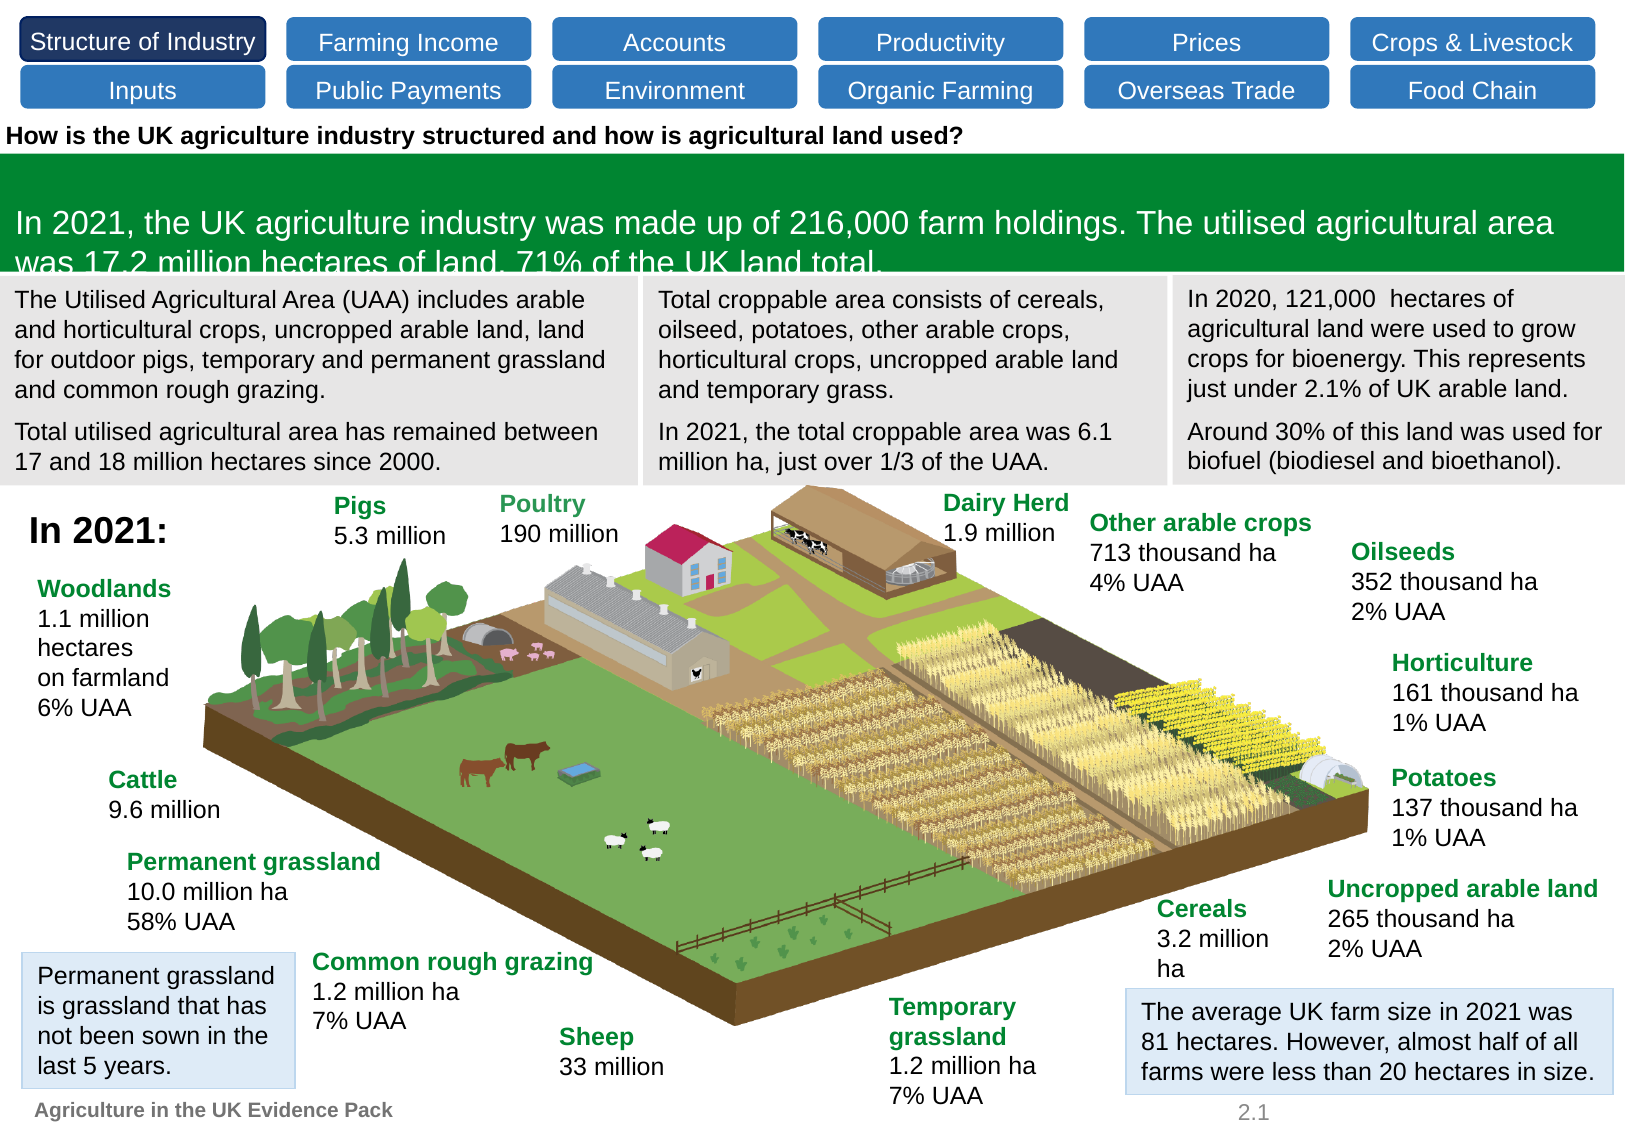

Structure of Industry
Farming Income
Accounts
Productivity
Prices
Crops & Livestock
Inputs
Public Payments
Environment
Organic Farming
Overseas Trade
Food Chain
# Slide 2.1 – How is the UK agriculture industry structured and how is agricultural land used?
How is the UK agriculture industry structured and how is agricultural land used?
In 2021, the UK agriculture industry was made up of 216,000 farm holdings. The utilised agricultural area was 17.2 million hectares of land, 71% of the UK land total.
In 2020, 121,000 hectares of agricultural land were used to grow crops for bioenergy. This represents just under 2.1% of UK arable land.
Around 30% of this land was used for biofuel (biodiesel and bioethanol).
The Utilised Agricultural Area (UAA) includes arable and horticultural crops, uncropped arable land, land for outdoor pigs, temporary and permanent grassland and common rough grazing.
Total utilised agricultural area has remained between 17 and 18 million hectares since 2000.
Total croppable area consists of cereals, oilseed, potatoes, other arable crops, horticultural crops, uncropped arable land and temporary grass.
In 2021, the total croppable area was 6.1 million ha, just over 1/3 of the UAA.
Dairy Herd
1.9 million
Poultry
190 million
Pigs
5.3 million
In 2021:
Other arable crops
713 thousand ha
4% UAA
Oilseeds
352 thousand ha
2% UAA
Woodlands
1.1 million hectares
on farmland
6% UAA
Horticulture
161 thousand ha
1% UAA
Potatoes
137 thousand ha
1% UAA
Cattle
9.6 million
Permanent grassland
10.0 million ha
58% UAA
Uncropped arable land
265 thousand ha
2% UAA
Cereals
3.2 million ha
19% UAA
Common rough grazing
1.2 million ha
7% UAA
Permanent grassland is grassland that has not been sown in the last 5 years.
Temporary grassland
1.2 million ha
7% UAA
The average UK farm size in 2021 was 81 hectares. However, almost half of all farms were less than 20 hectares in size.
Sheep
33 million
2.1
Agriculture in the UK Evidence Pack